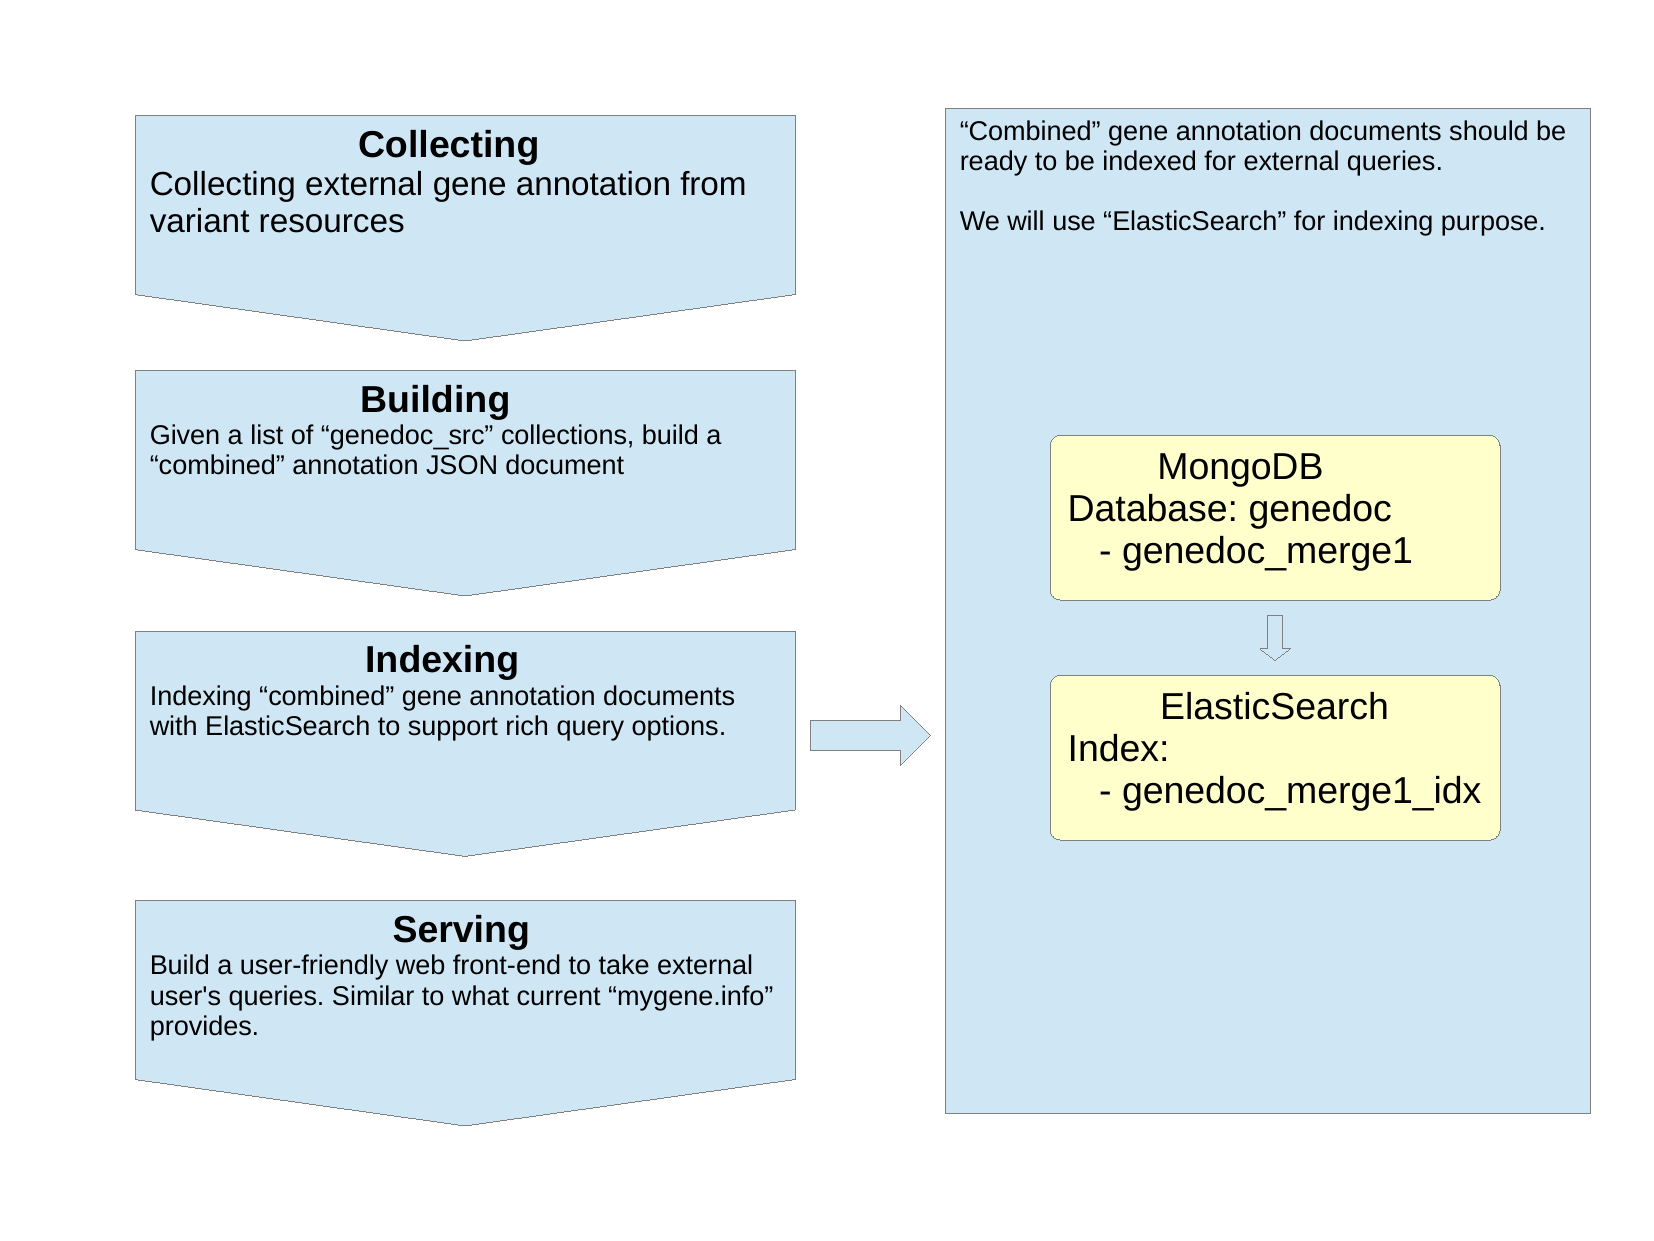

“Combined” gene annotation documents should be ready to be indexed for external queries.
We will use “ElasticSearch” for indexing purpose.
Collecting
Collecting external gene annotation from variant resources
Building
Given a list of “genedoc_src” collections, build a “combined” annotation JSON document
MongoDB
Database: genedoc
 - genedoc_merge1
Indexing
Indexing “combined” gene annotation documents with ElasticSearch to support rich query options.
ElasticSearch
Index:
 - genedoc_merge1_idx
Serving
Build a user-friendly web front-end to take external user's queries. Similar to what current “mygene.info” provides.